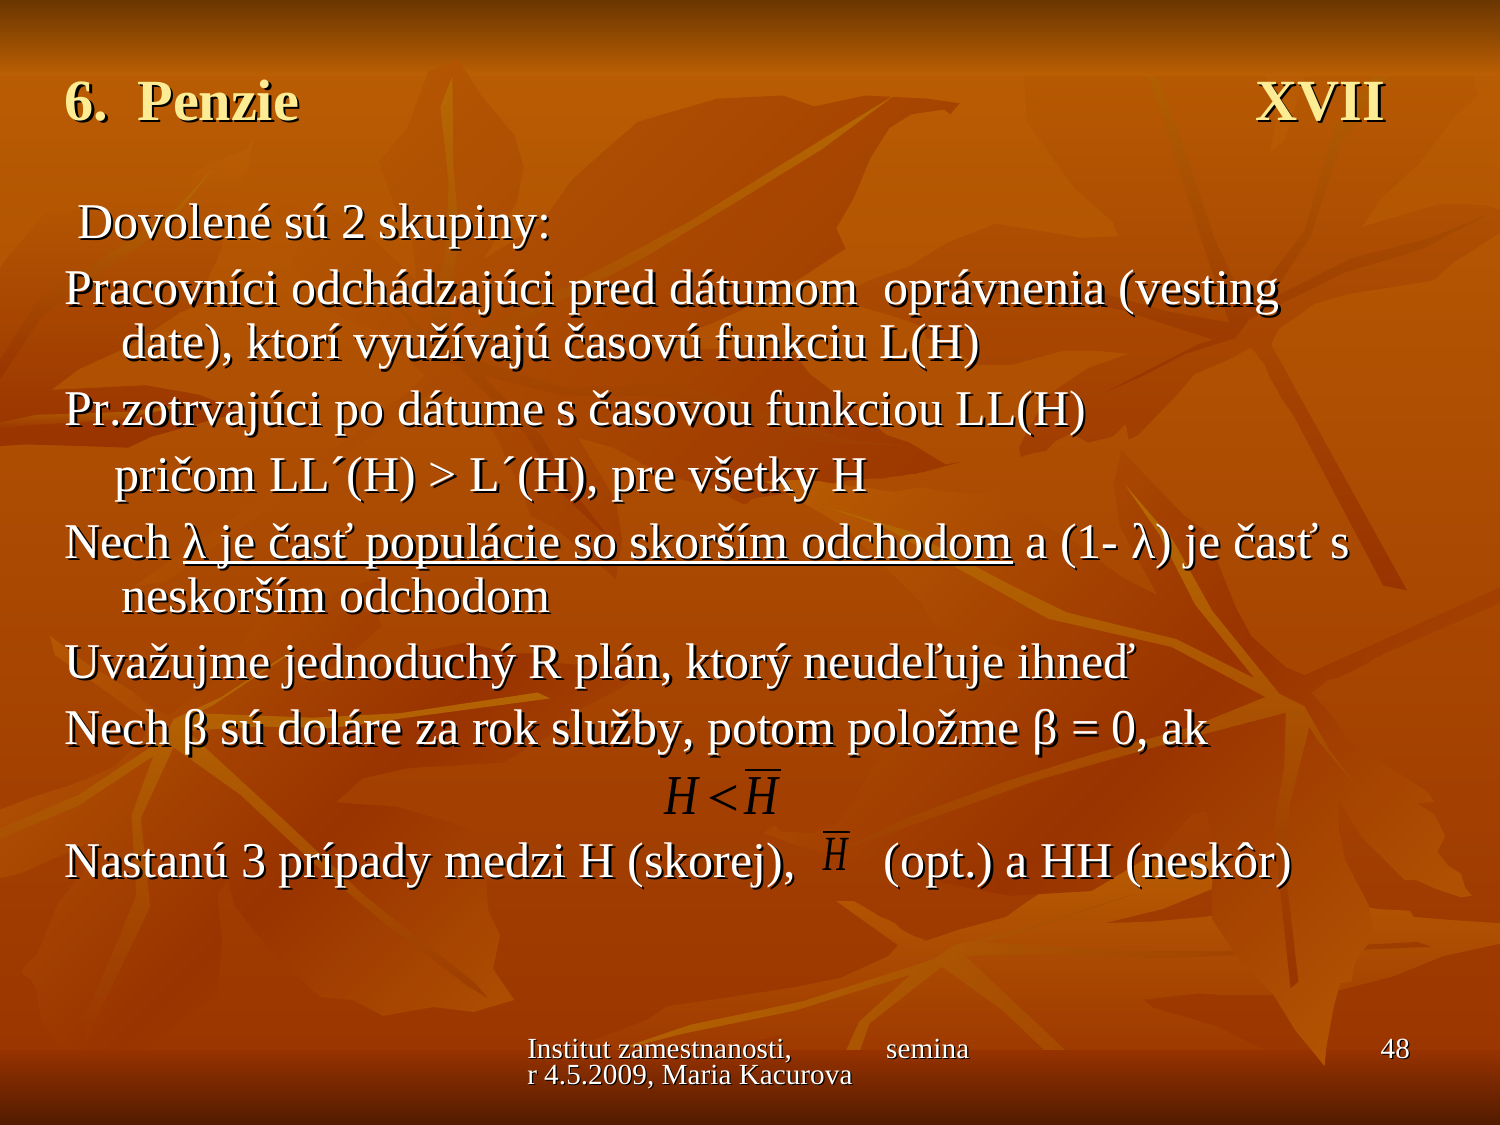

# 6. Penzie XVII
 Dovolené sú 2 skupiny:
Pracovníci odchádzajúci pred dátumom oprávnenia (vesting date), ktorí využívajú časovú funkciu L(H)
Pr.zotrvajúci po dátume s časovou funkciou LL(H)
 pričom LL´(H) > L´(H), pre všetky H
Nech λ je časť populácie so skorším odchodom a (1- λ) je časť s neskorším odchodom
Uvažujme jednoduchý R plán, ktorý neudeľuje ihneď
Nech β sú doláre za rok služby, potom položme β = 0, ak
Nastanú 3 prípady medzi H (skorej), (opt.) a HH (neskôr)
Institut zamestnanosti, seminar 4.5.2009, Maria Kacurova
48